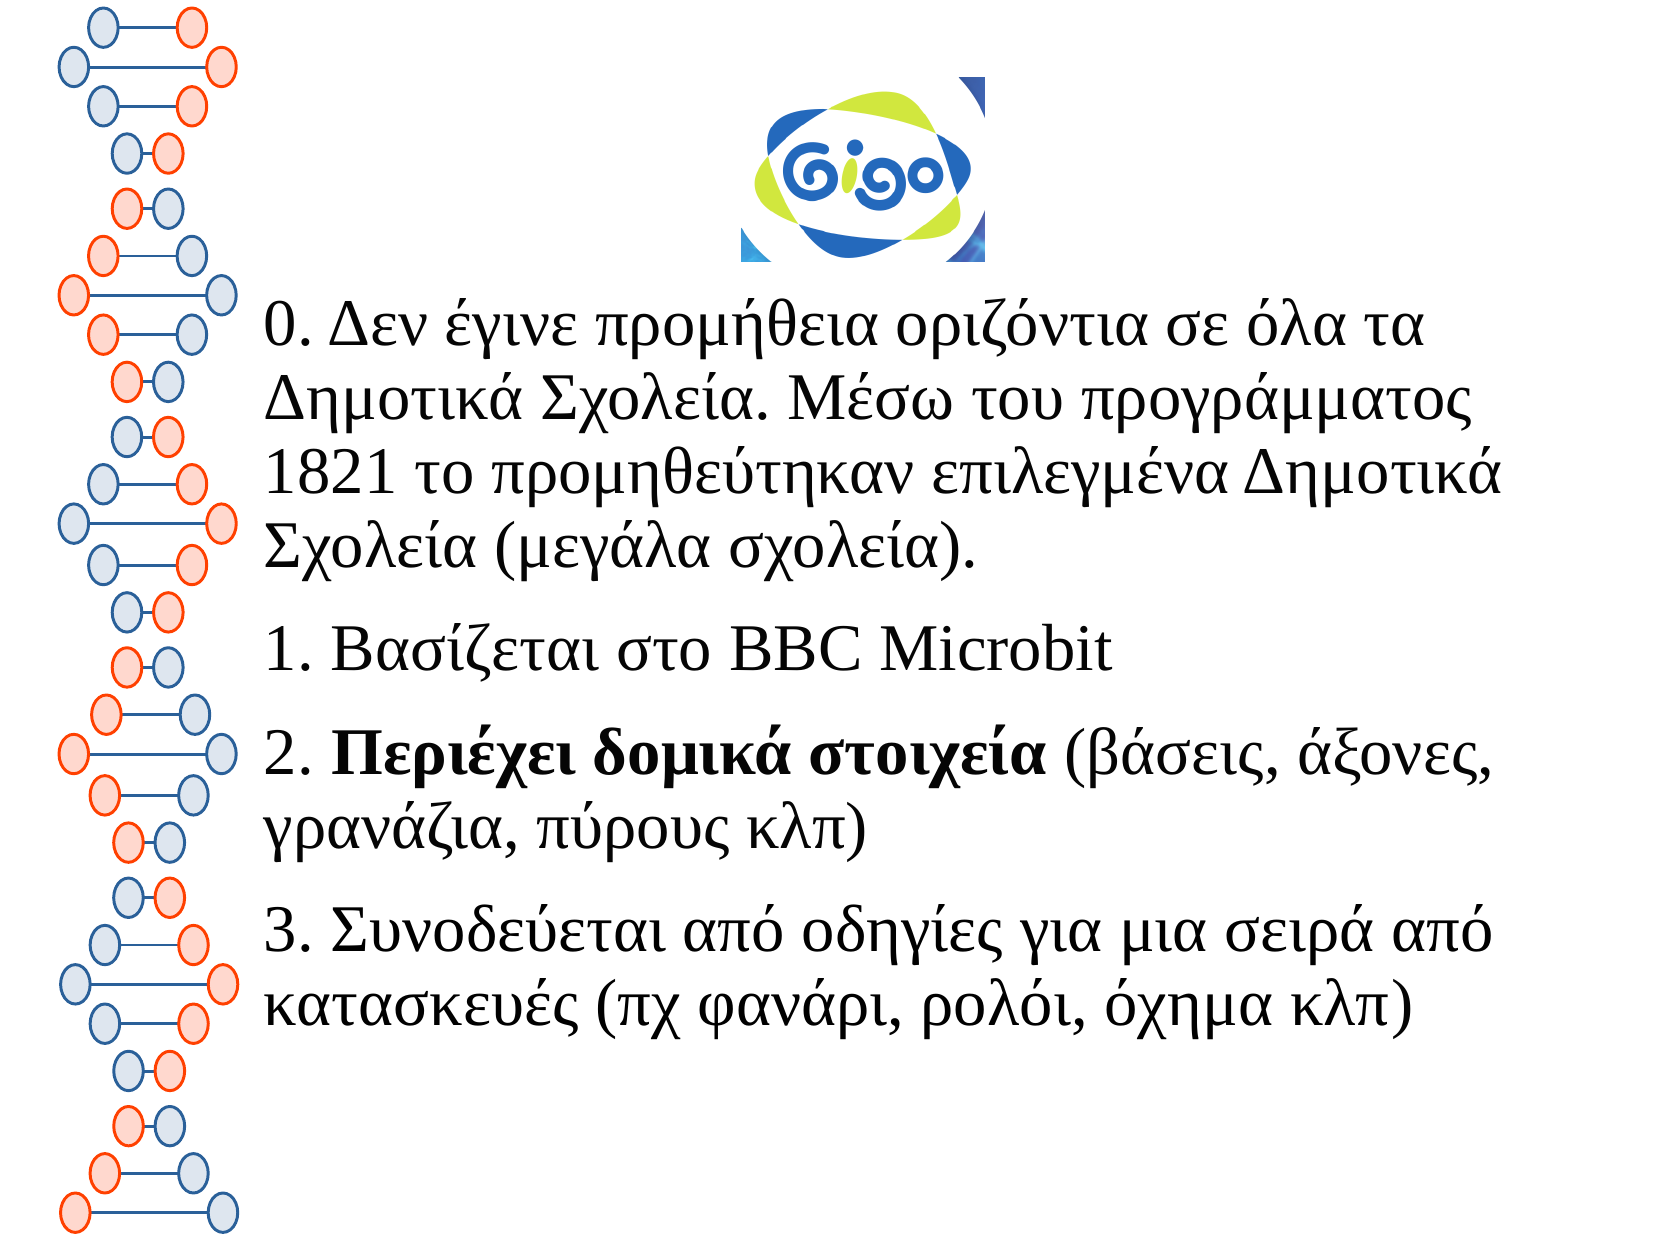

# 0. Δεν έγινε προμήθεια οριζόντια σε όλα τα Δημοτικά Σχολεία. Μέσω του προγράμματος 1821 το προμηθεύτηκαν επιλεγμένα Δημοτικά Σχολεία (μεγάλα σχολεία).
1. Βασίζεται στο BBC Microbit
2. Περιέχει δομικά στοιχεία (βάσεις, άξονες, γρανάζια, πύρους κλπ)
3. Συνοδεύεται από οδηγίες για μια σειρά από κατασκευές (πχ φανάρι, ρολόι, όχημα κλπ)